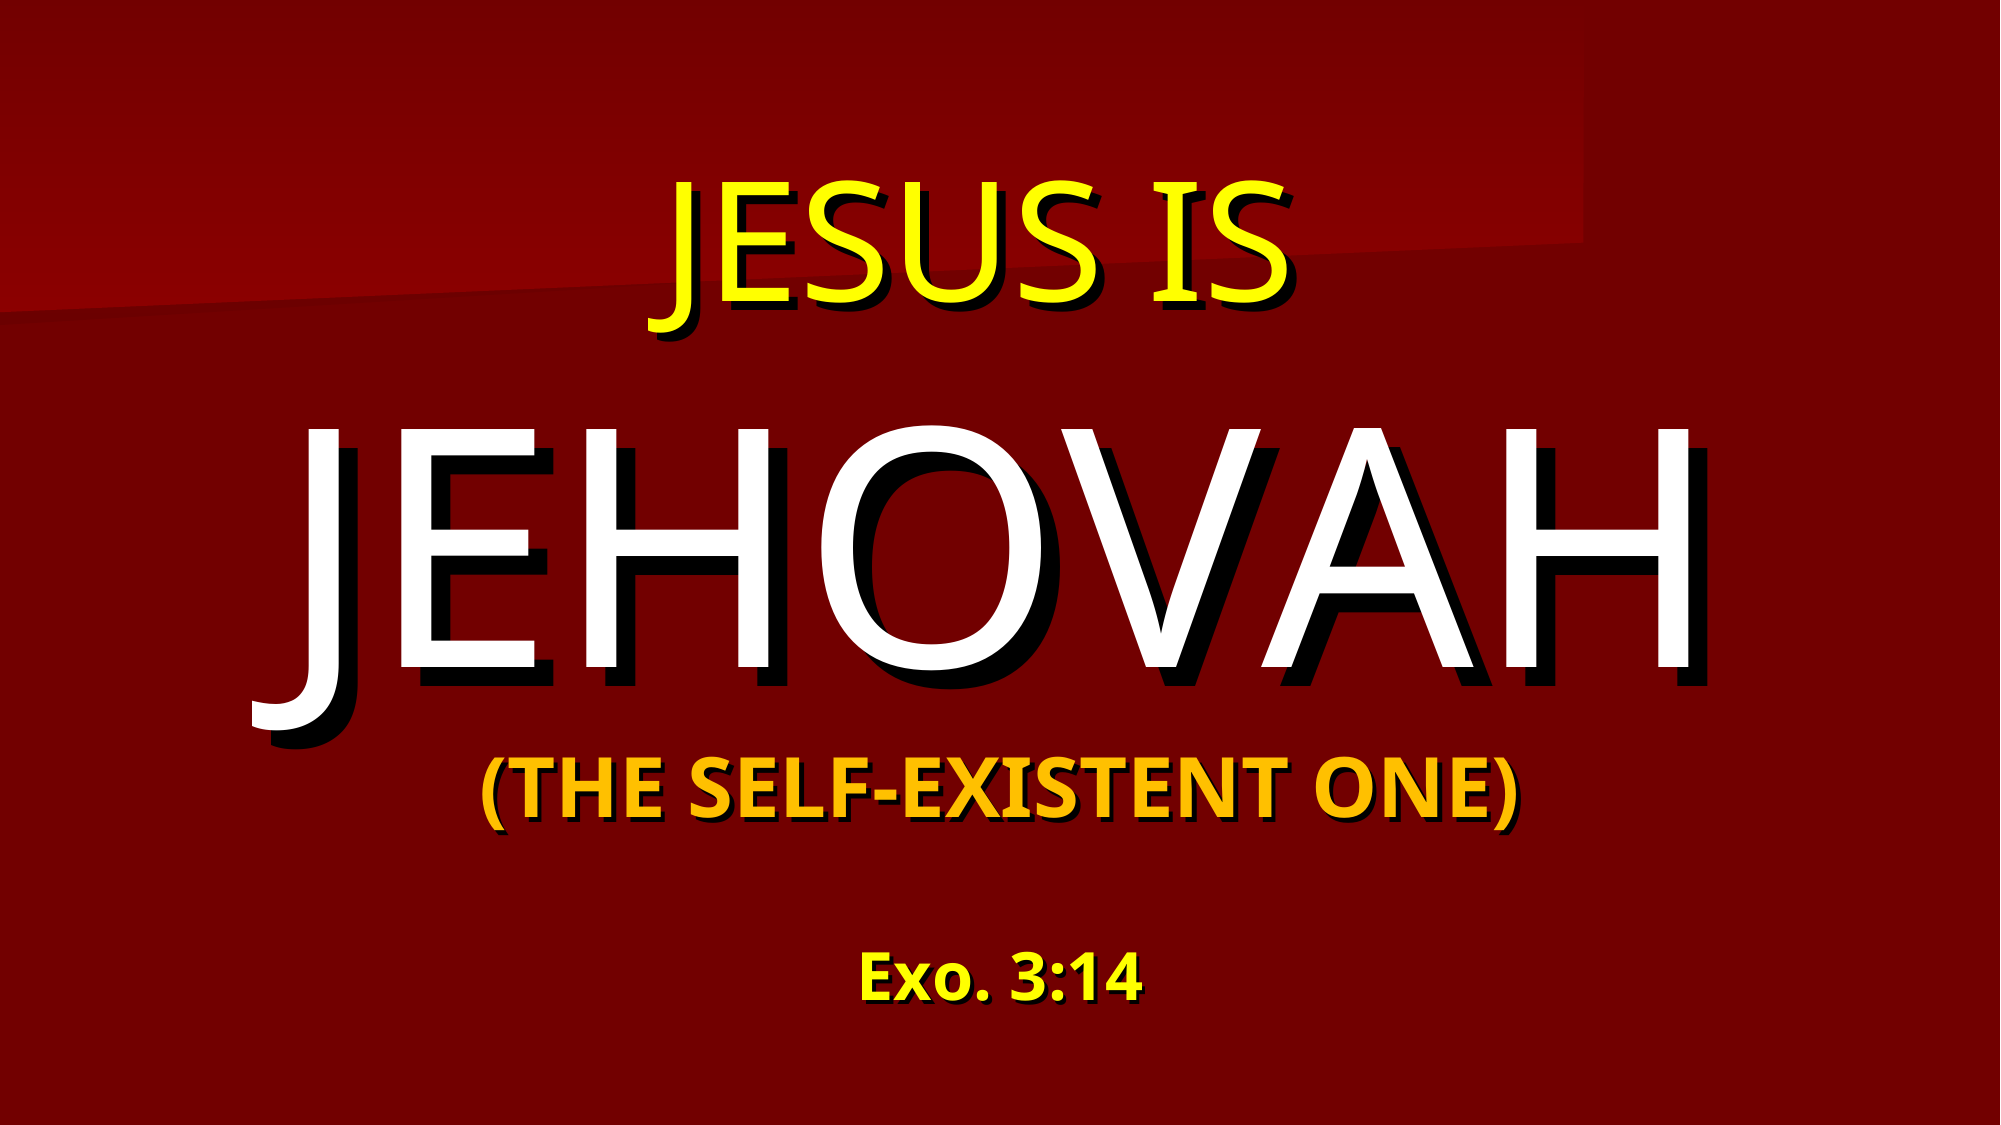

# JESUS IS JEHOVAH (THE SELF-EXISTENT ONE) Exo. 3:14